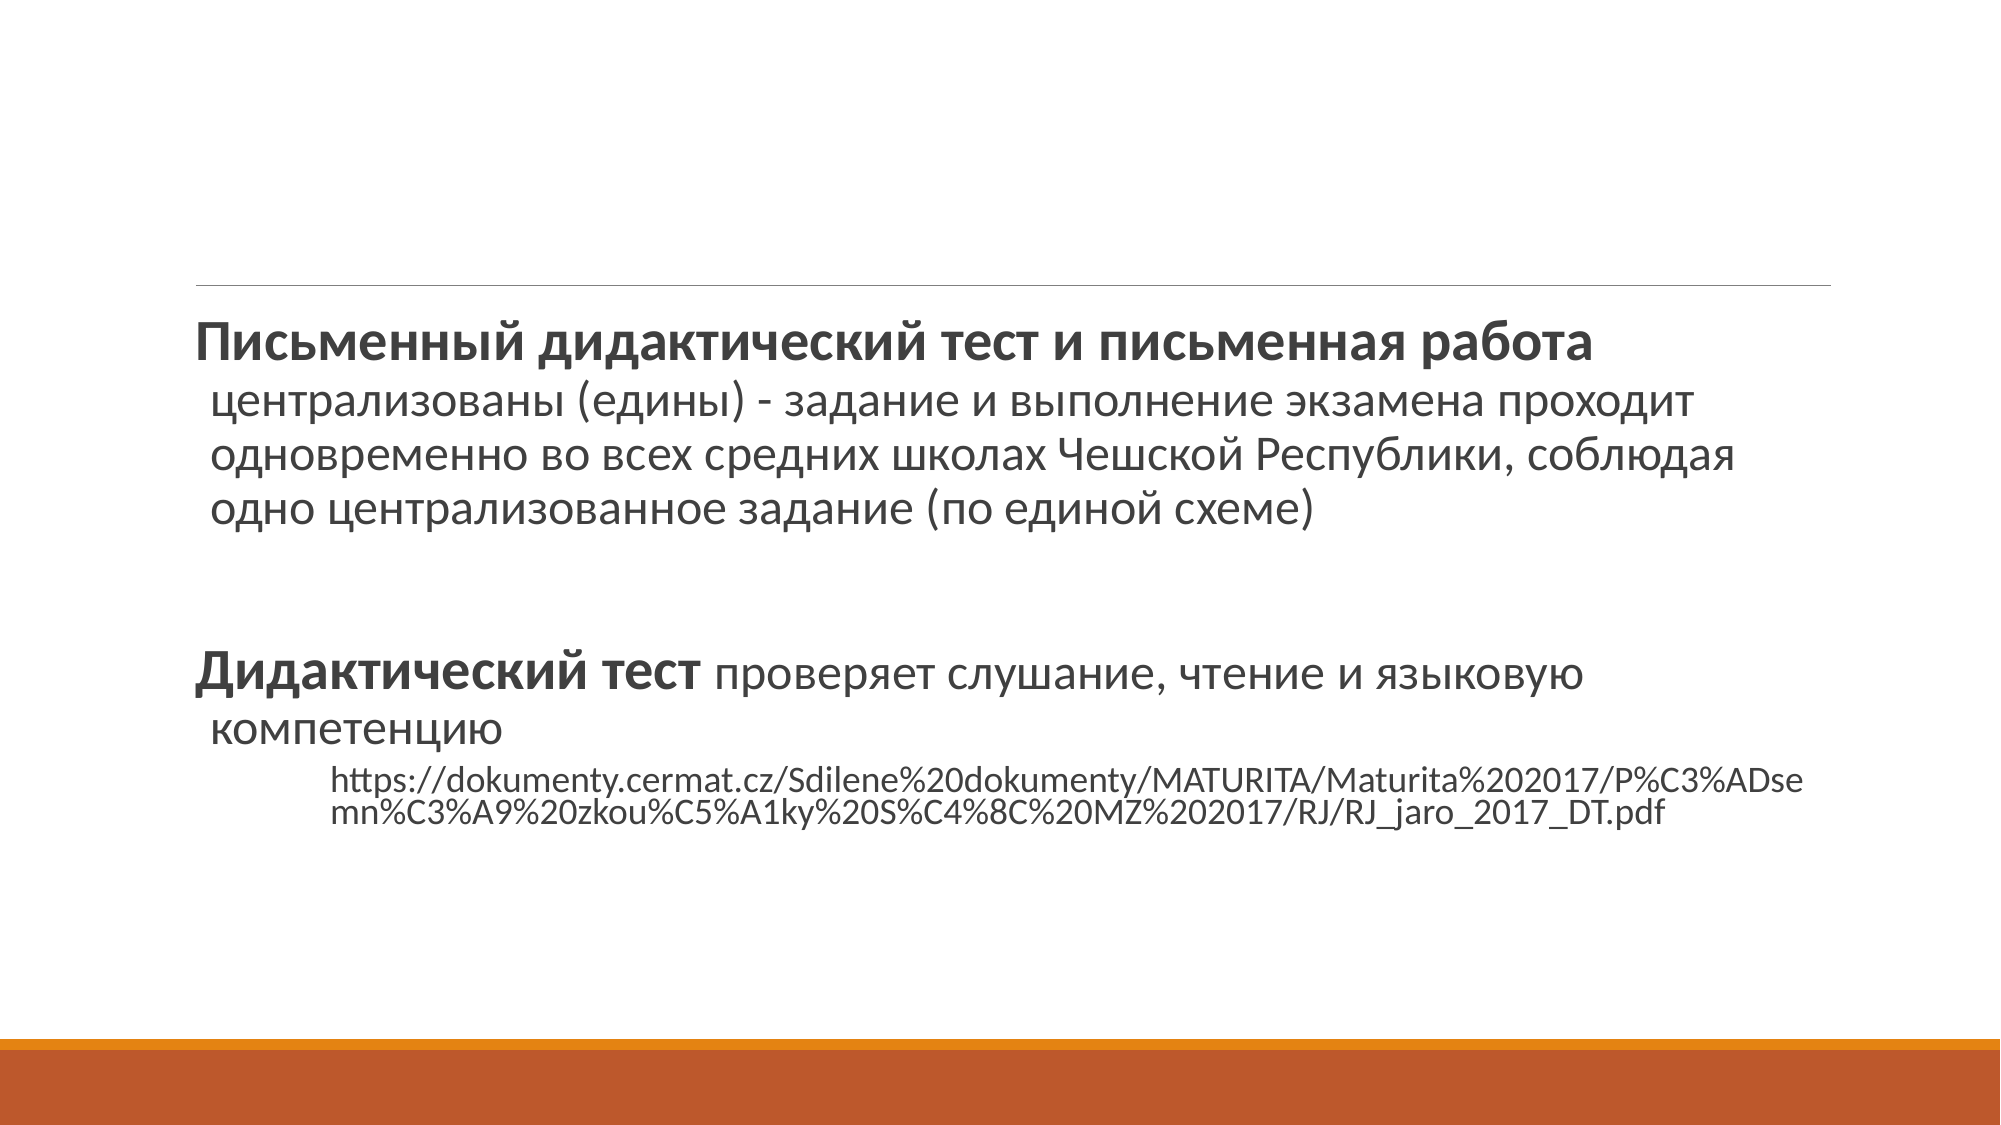

#
Письменный дидактический тест и письменная работа централизованы (едины) - задание и выполнение экзамена проходит одновременно во всех средних школах Чешской Республики, соблюдая одно централизованное задание (по единой схеме)
Дидактический тест проверяет слушание, чтение и языковую компетенцию
https://dokumenty.cermat.cz/Sdilene%20dokumenty/MATURITA/Maturita%202017/P%C3%ADsemn%C3%A9%20zkou%C5%A1ky%20S%C4%8C%20MZ%202017/RJ/RJ_jaro_2017_DT.pdf